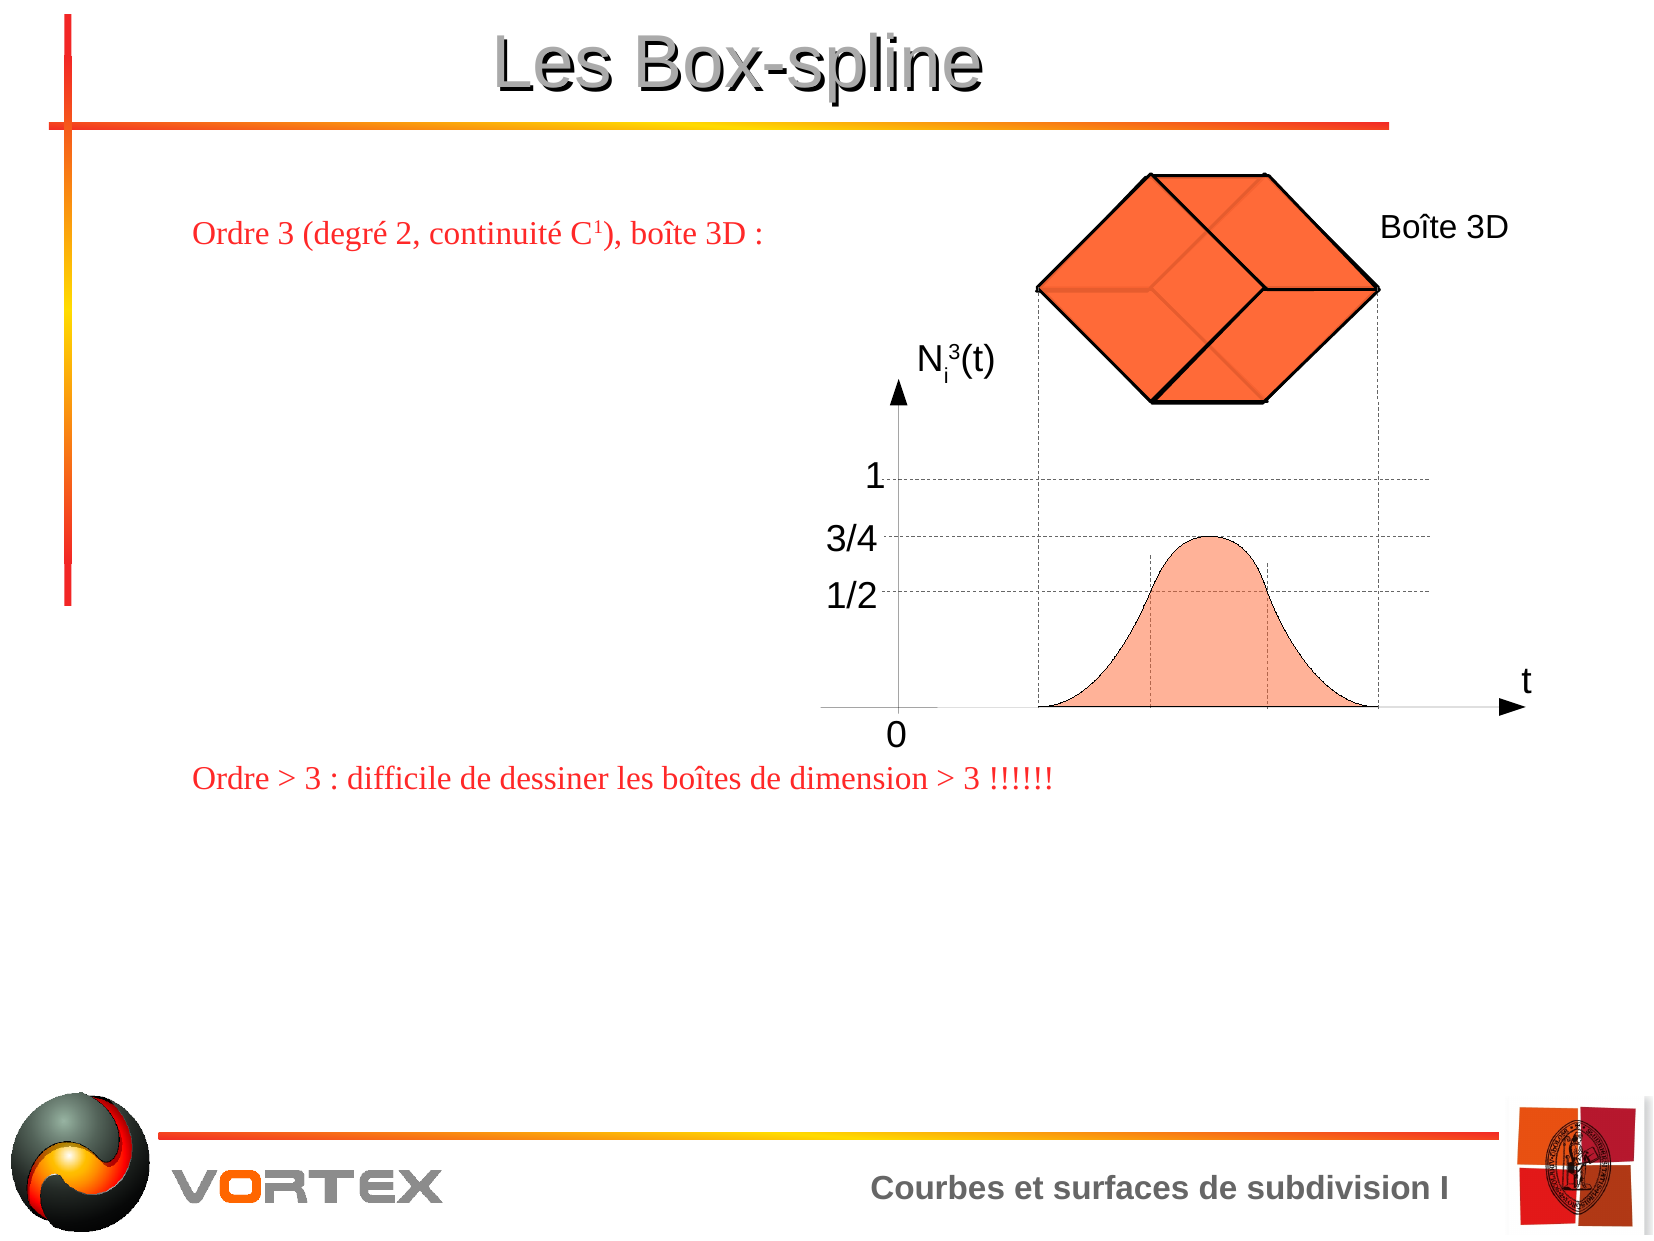

# Les Box-spline
Ordre 3 (degré 2, continuité C1), boîte 3D :
Ordre > 3 : difficile de dessiner les boîtes de dimension > 3 !!!!!!
Ni3(t)
1
3/4
1/2
t
0
Boîte 3D